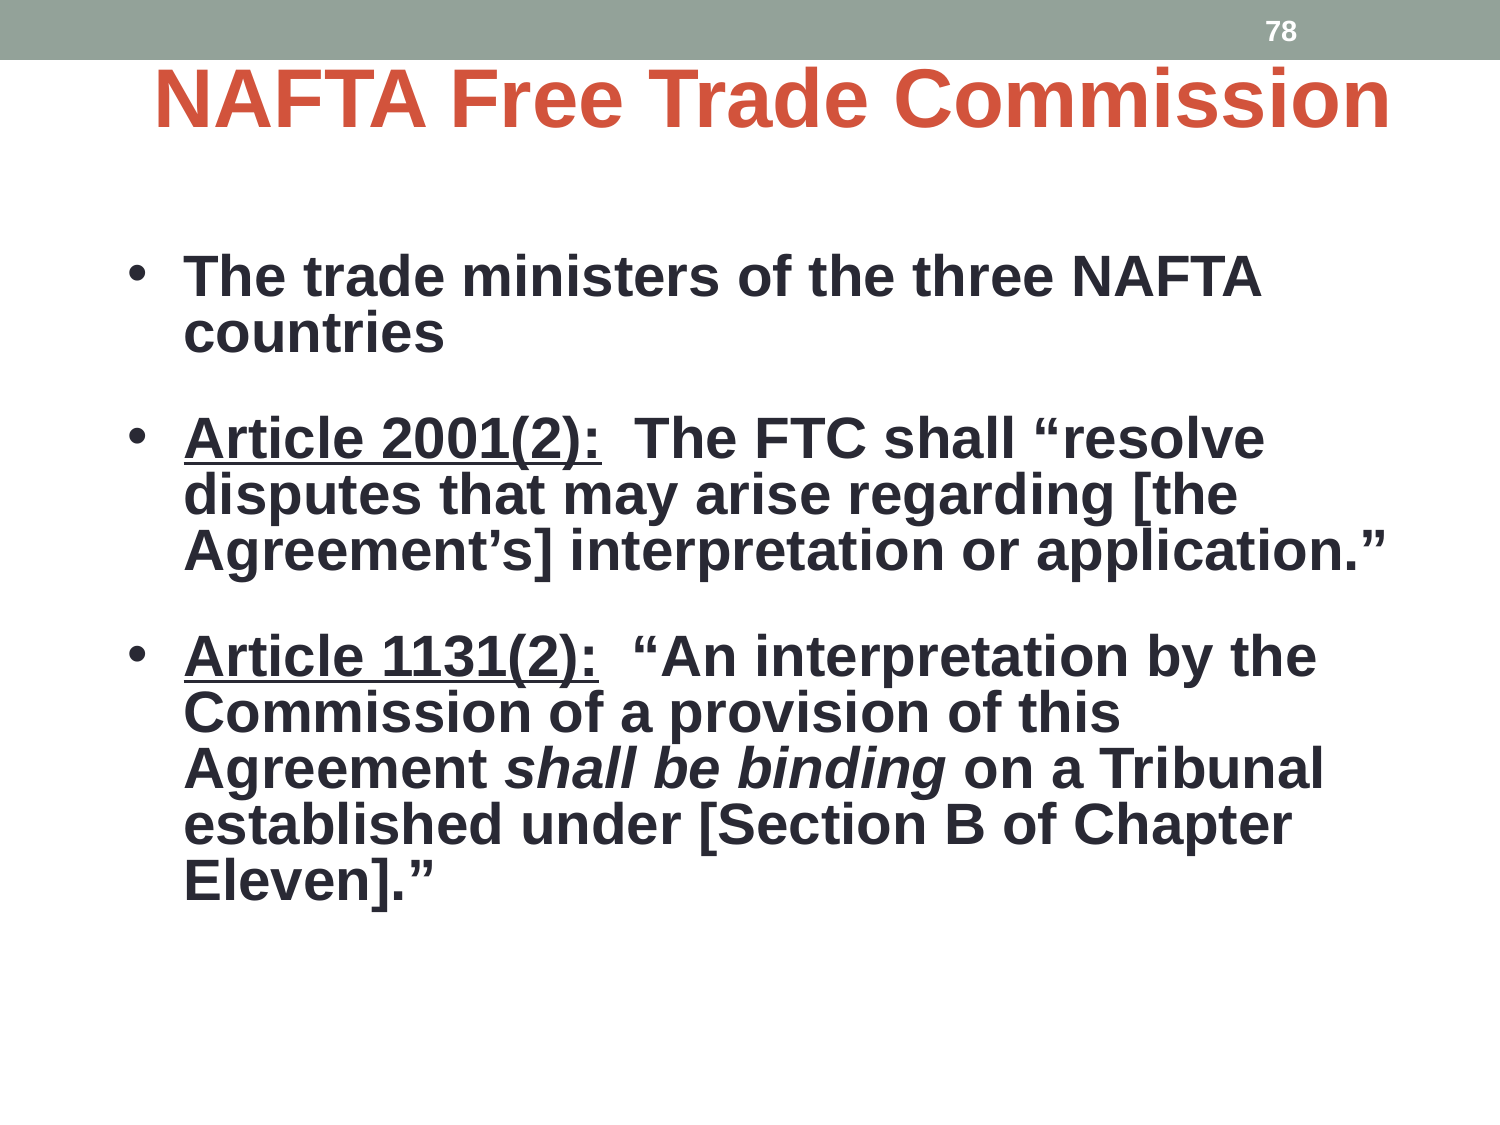

 NAFTA Free Trade Commission
The trade ministers of the three NAFTA countries
Article 2001(2): The FTC shall “resolve disputes that may arise regarding [the Agreement’s] interpretation or application.”
Article 1131(2): “An interpretation by the Commission of a provision of this Agreement shall be binding on a Tribunal established under [Section B of Chapter Eleven].”